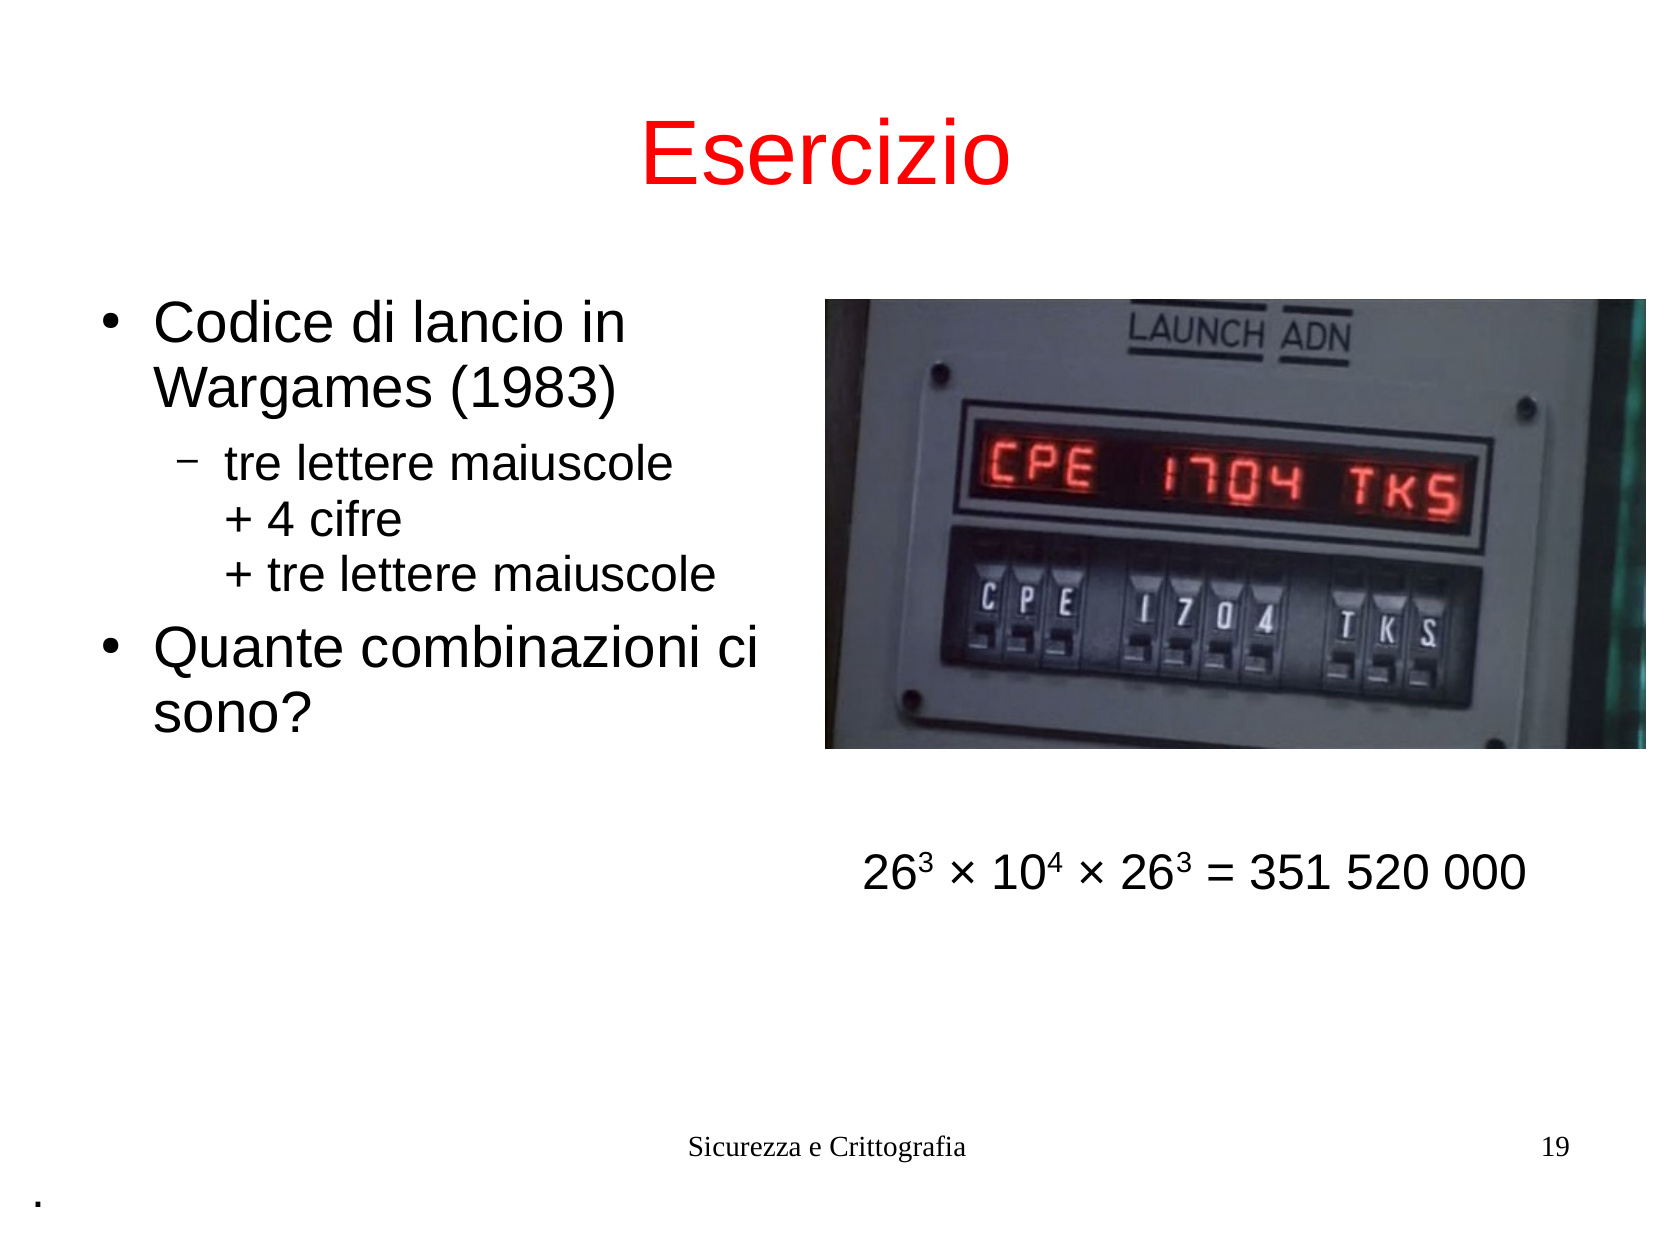

# Esercizio
Codice di lancio in Wargames (1983)
tre lettere maiuscole
+ 4 cifre
+ tre lettere maiuscole
Quante combinazioni ci sono?
263 × 104 × 263 = 351 520 000
Sicurezza e Crittografia
19
.